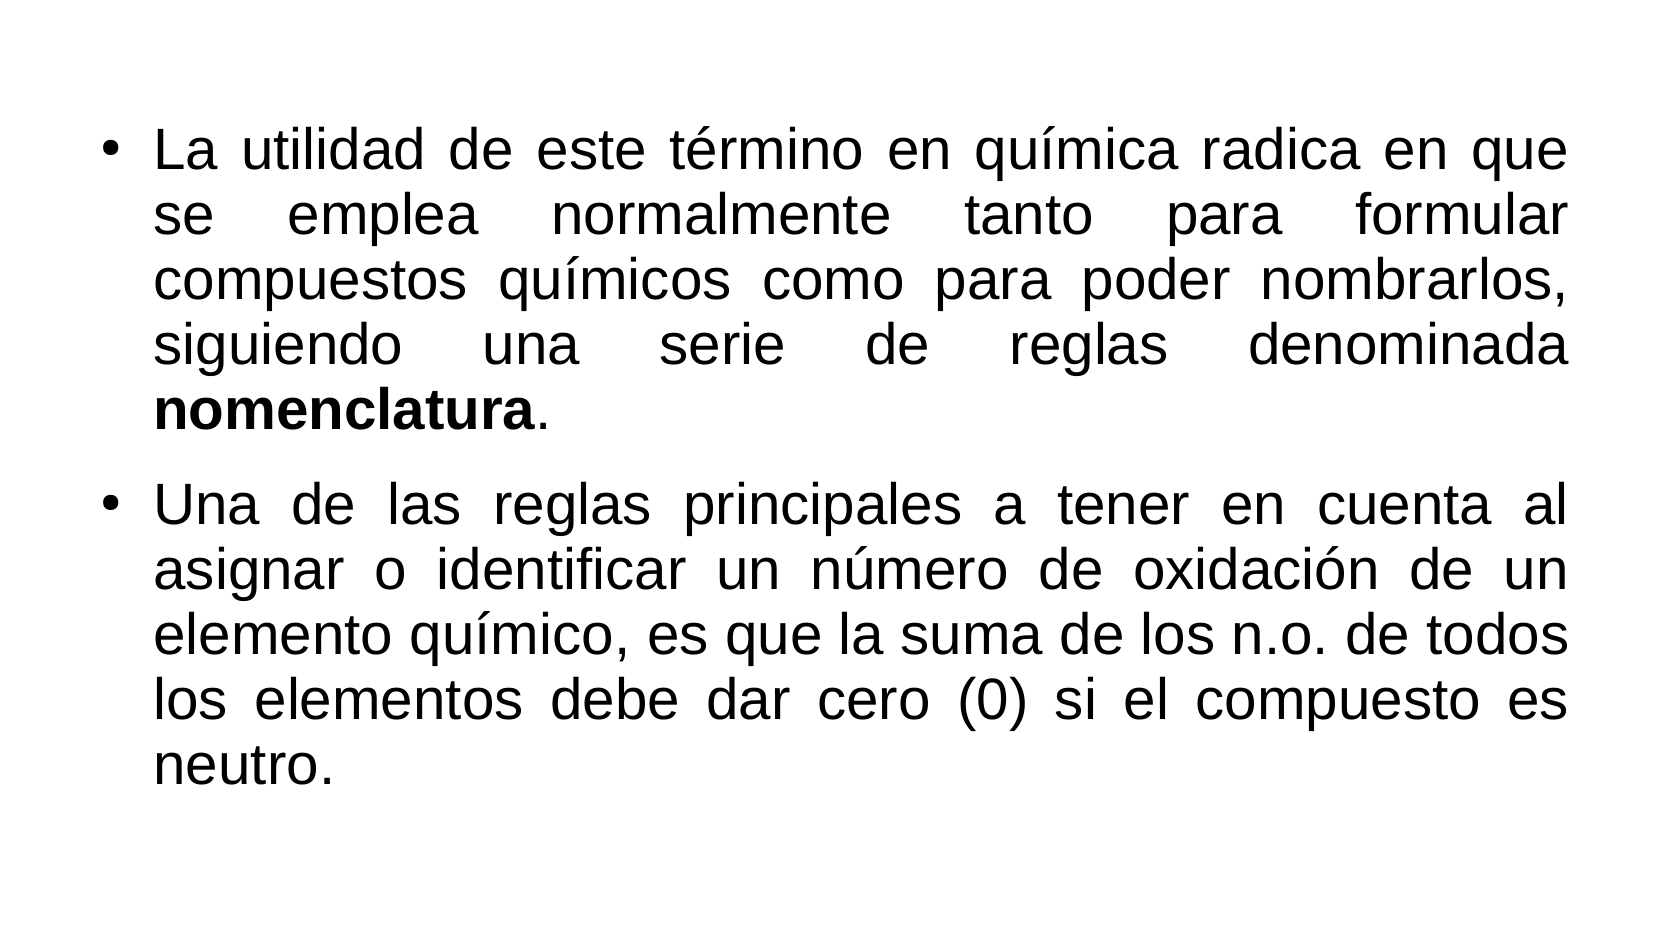

# La utilidad de este término en química radica en que se emplea normalmente tanto para formular compuestos químicos como para poder nombrarlos, siguiendo una serie de reglas denominada nomenclatura.
Una de las reglas principales a tener en cuenta al asignar o identificar un número de oxidación de un elemento químico, es que la suma de los n.o. de todos los elementos debe dar cero (0) si el compuesto es neutro.